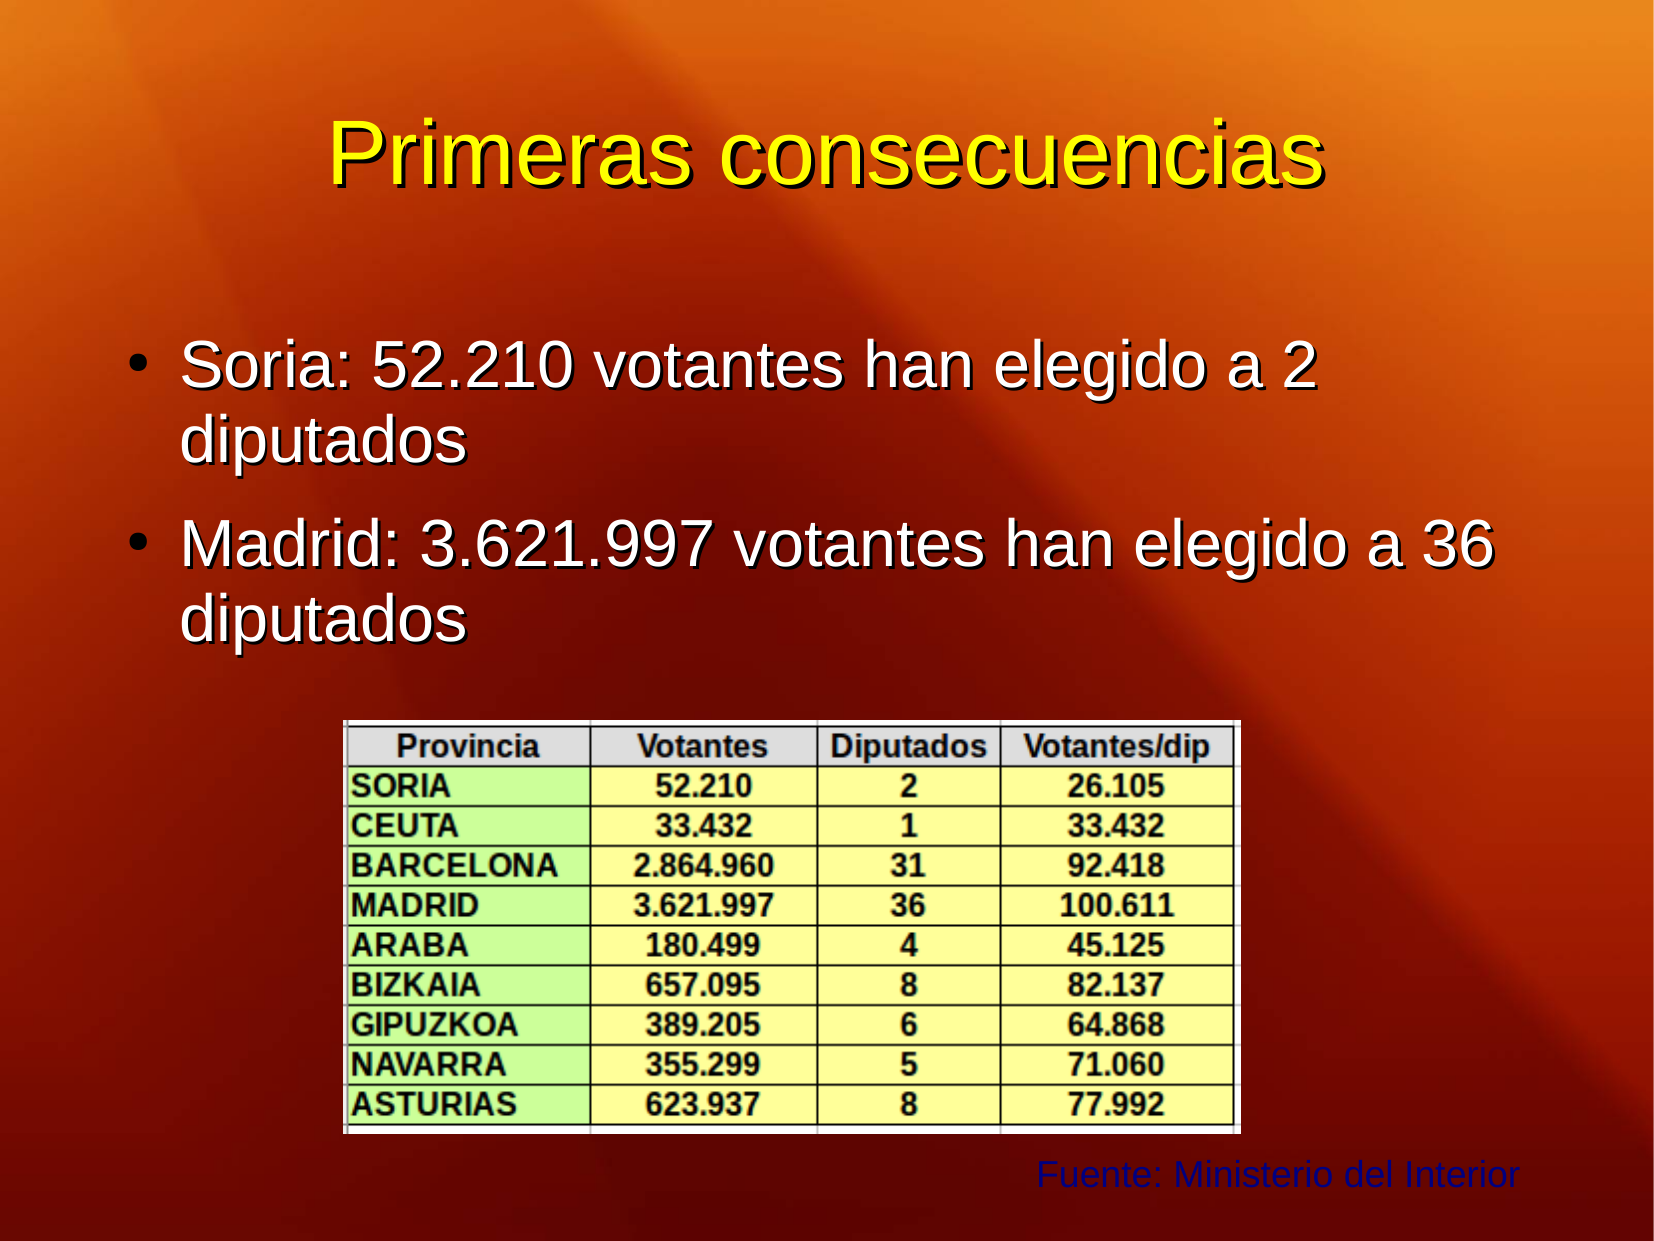

# Primeras consecuencias
Soria: 52.210 votantes han elegido a 2 diputados
Madrid: 3.621.997 votantes han elegido a 36 diputados
Fuente: Ministerio del Interior